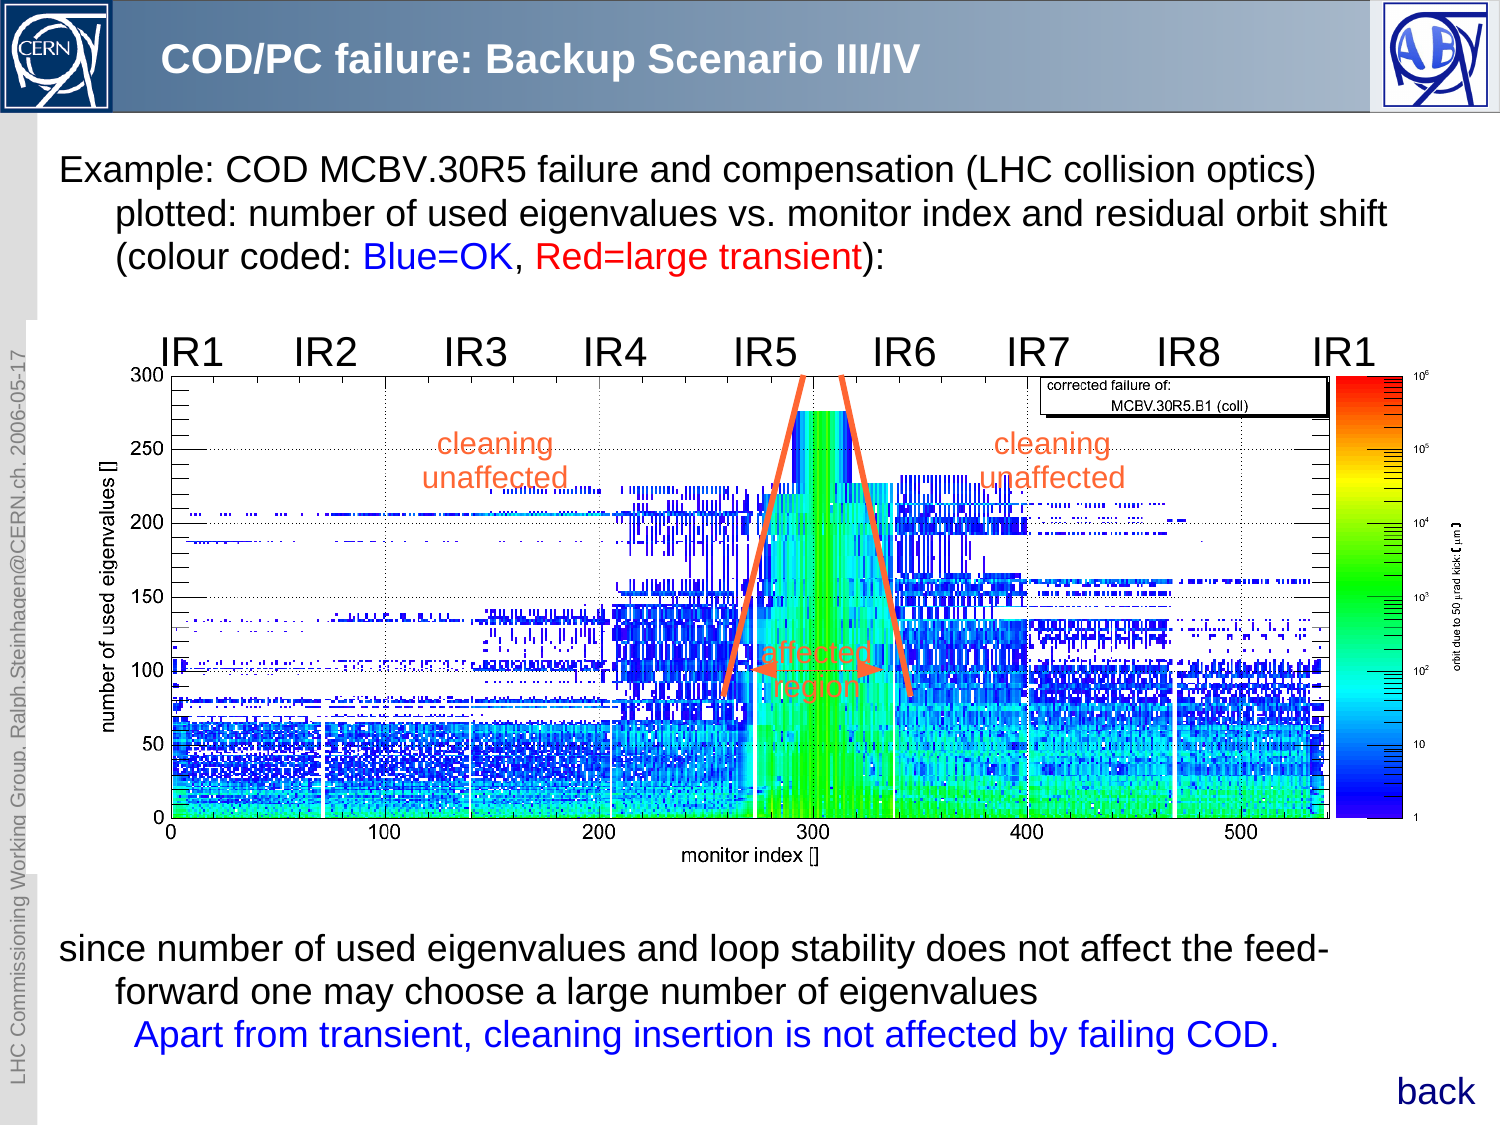

# COD/PC failure: Backup Scenario III/IV
Example: COD MCBV.30R5 failure and compensation (LHC collision optics)	plotted: number of used eigenvalues vs. monitor index and residual orbit shift (colour coded: Blue=OK, Red=large transient):
since number of used eigenvalues and loop stability does not affect the feed-forward one may choose a large number of eigenvalues
Apart from transient, cleaning insertion is not affected by failing COD.
IR1
IR2
IR3
IR4
IR5
IR6
IR7
IR8
IR1
cleaning
unaffected
cleaning
unaffected
affected
region
back